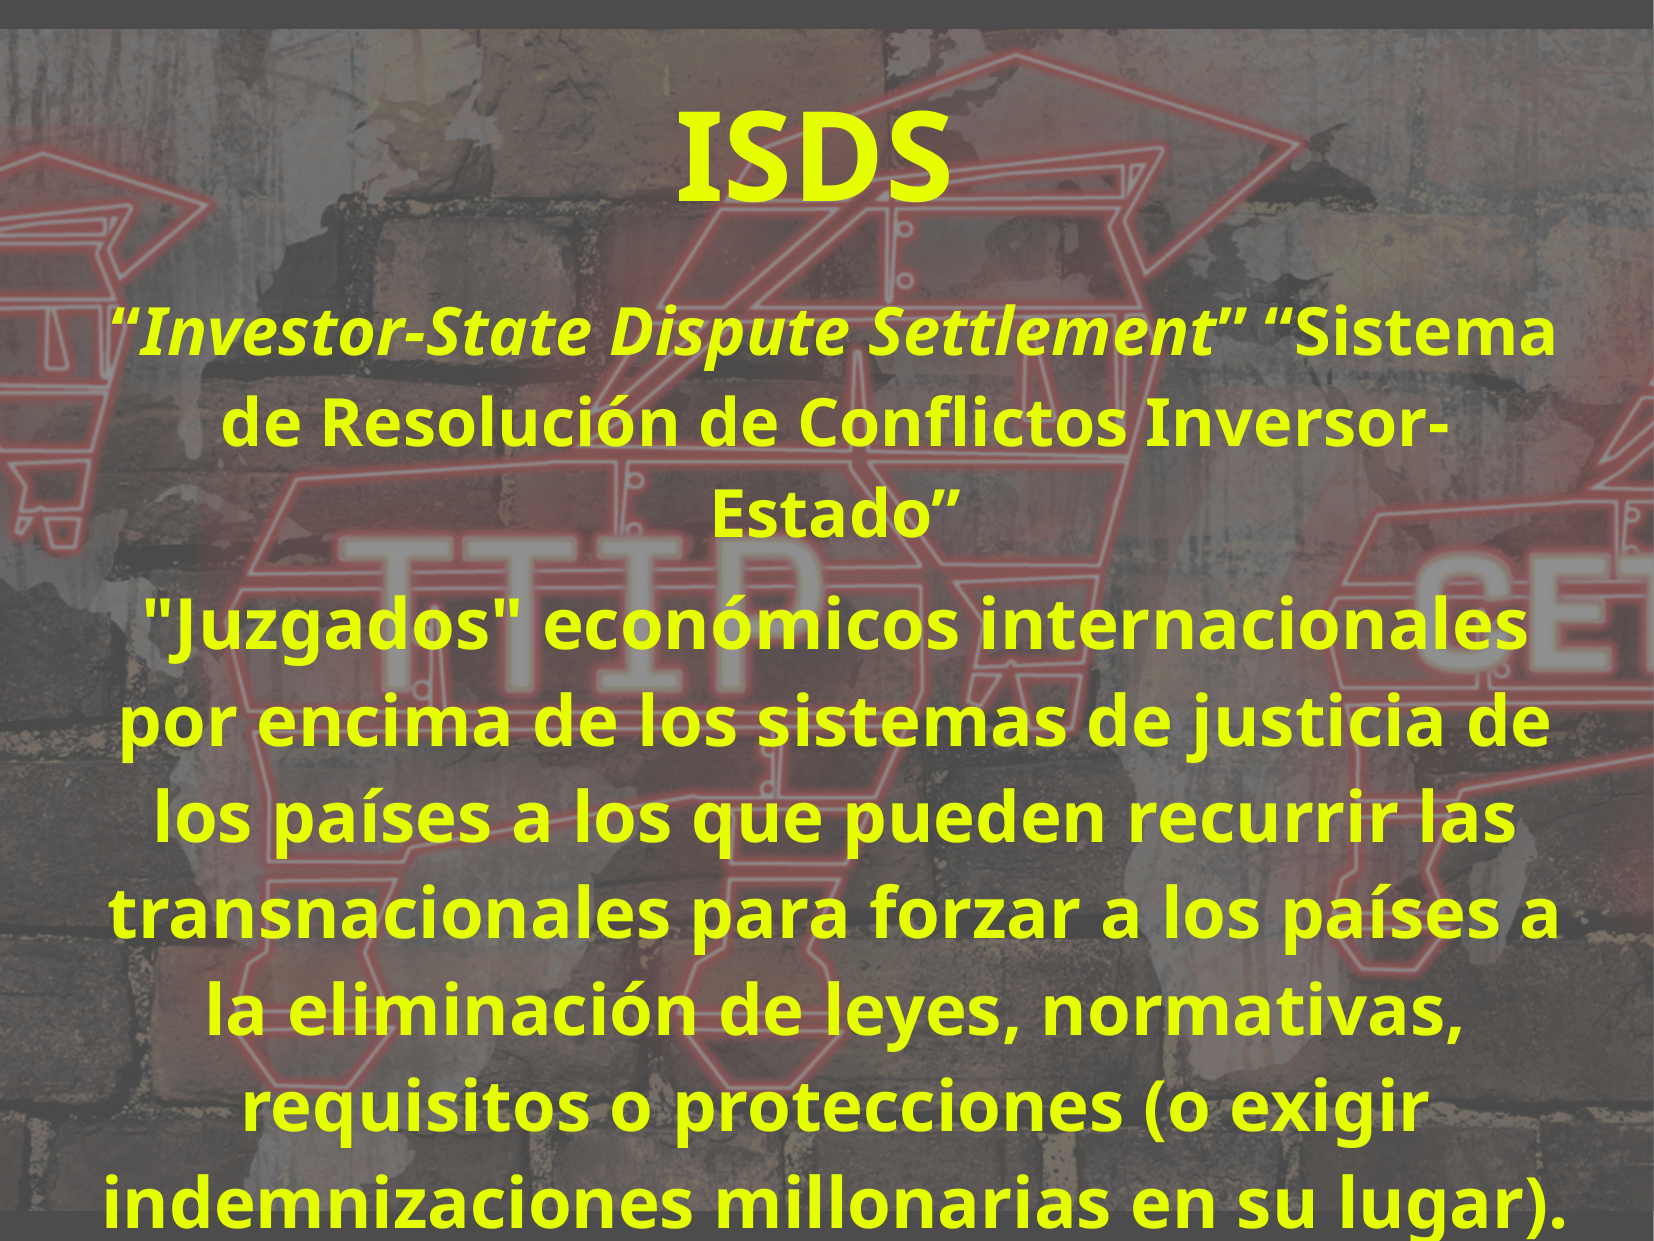

# ISDS
“Investor-State Dispute Settlement” “Sistema de Resolución de Conflictos Inversor-Estado”
"Juzgados" económicos internacionales por encima de los sistemas de justicia de los países a los que pueden recurrir las transnacionales para forzar a los países a la eliminación de leyes, normativas, requisitos o protecciones (o exigir indemnizaciones millonarias en su lugar).